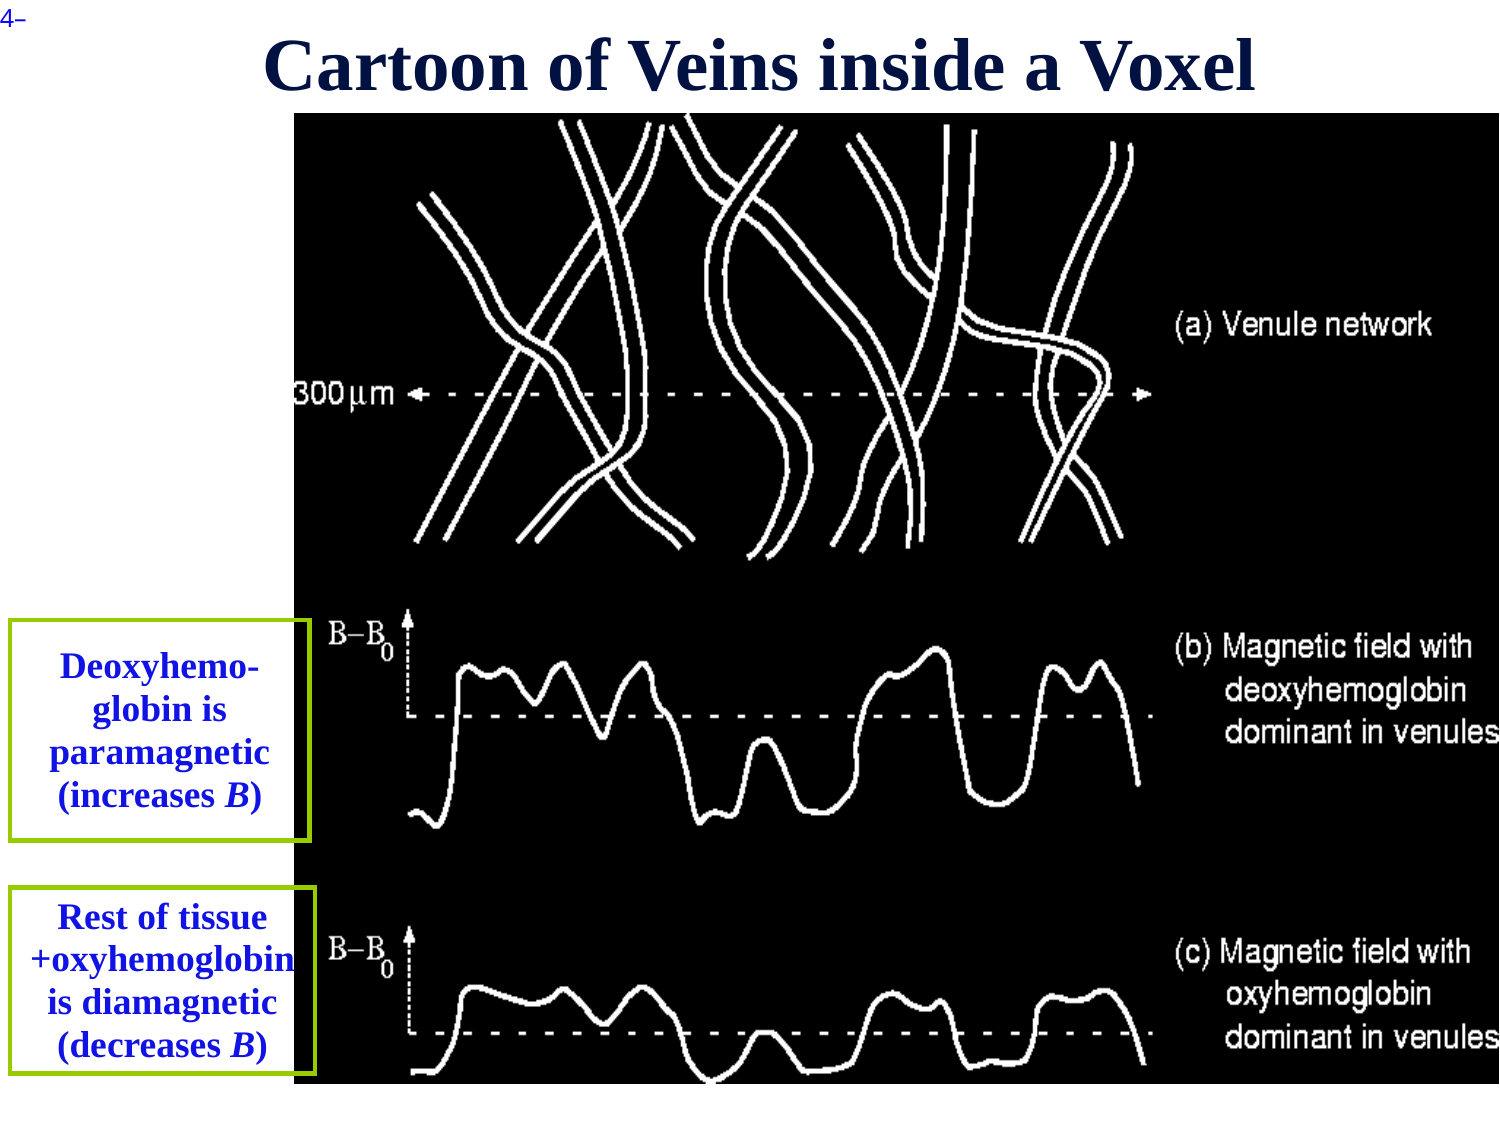

Cartoon of Veins inside a Voxel
# Deoxyhemo- globin is paramagnetic (increases B)
Rest of tissue
+oxyhemoglobin
is diamagnetic
(decreases B)